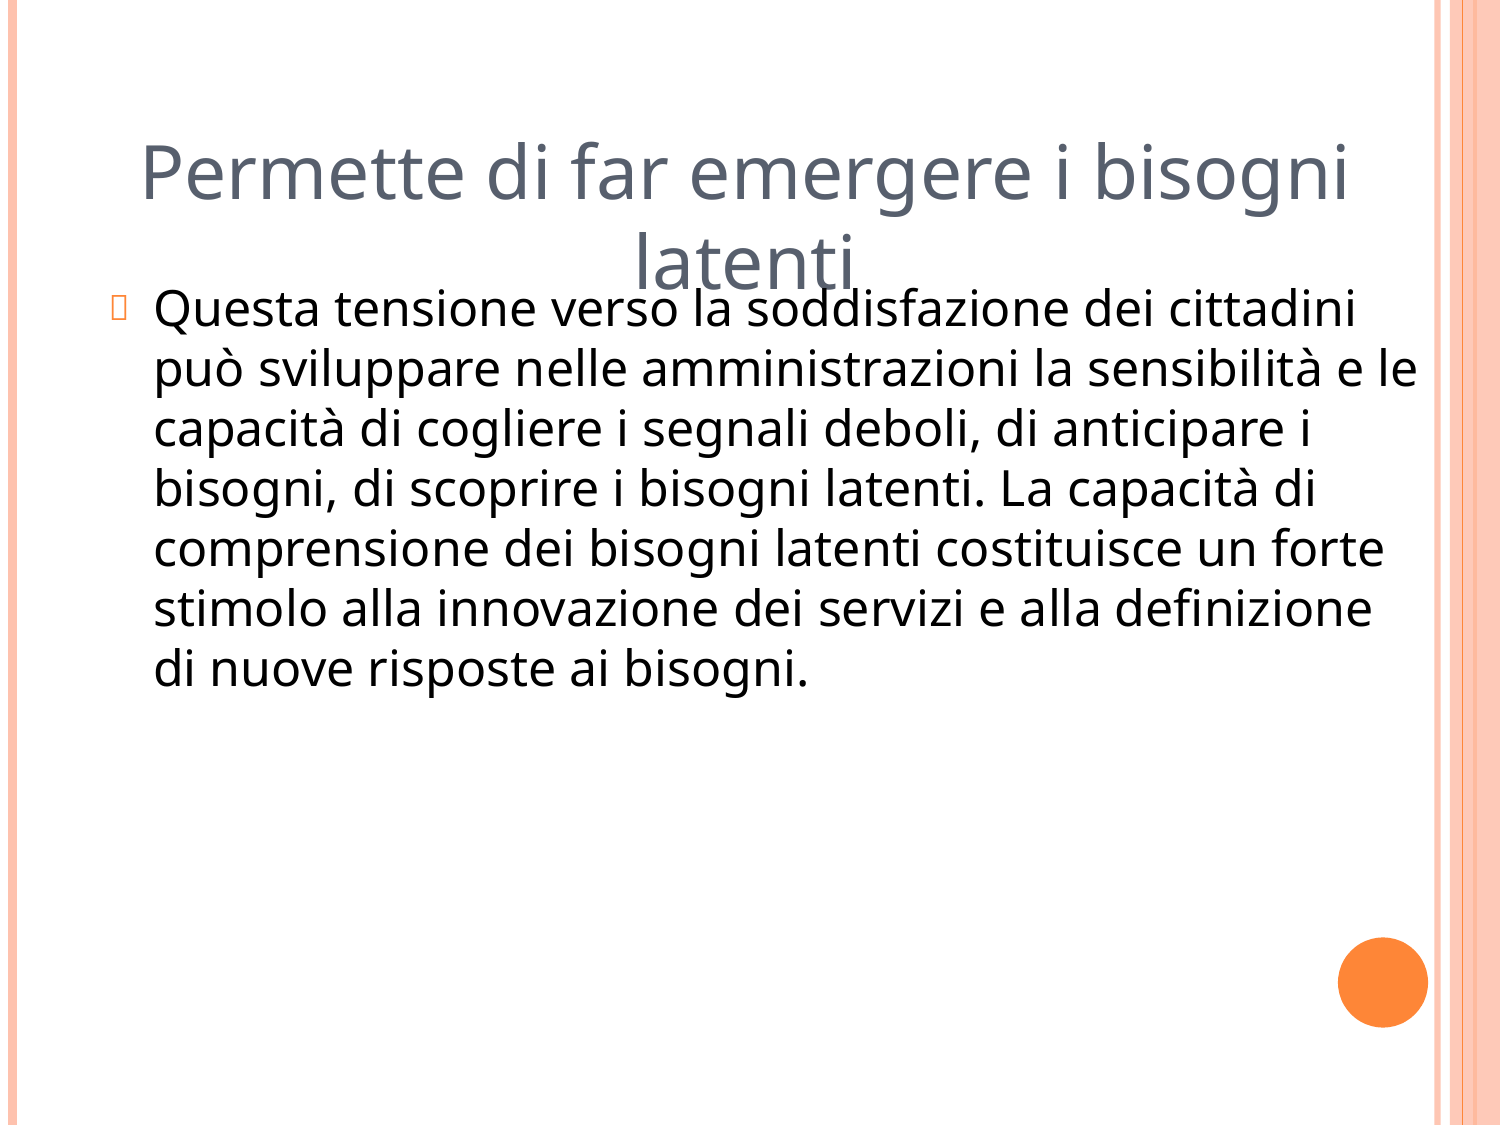

# Permette di far emergere i bisogni latenti
Questa tensione verso la soddisfazione dei cittadini può sviluppare nelle amministrazioni la sensibilità e le capacità di cogliere i segnali deboli, di anticipare i bisogni, di scoprire i bisogni latenti. La capacità di comprensione dei bisogni latenti costituisce un forte stimolo alla innovazione dei servizi e alla definizione di nuove risposte ai bisogni.